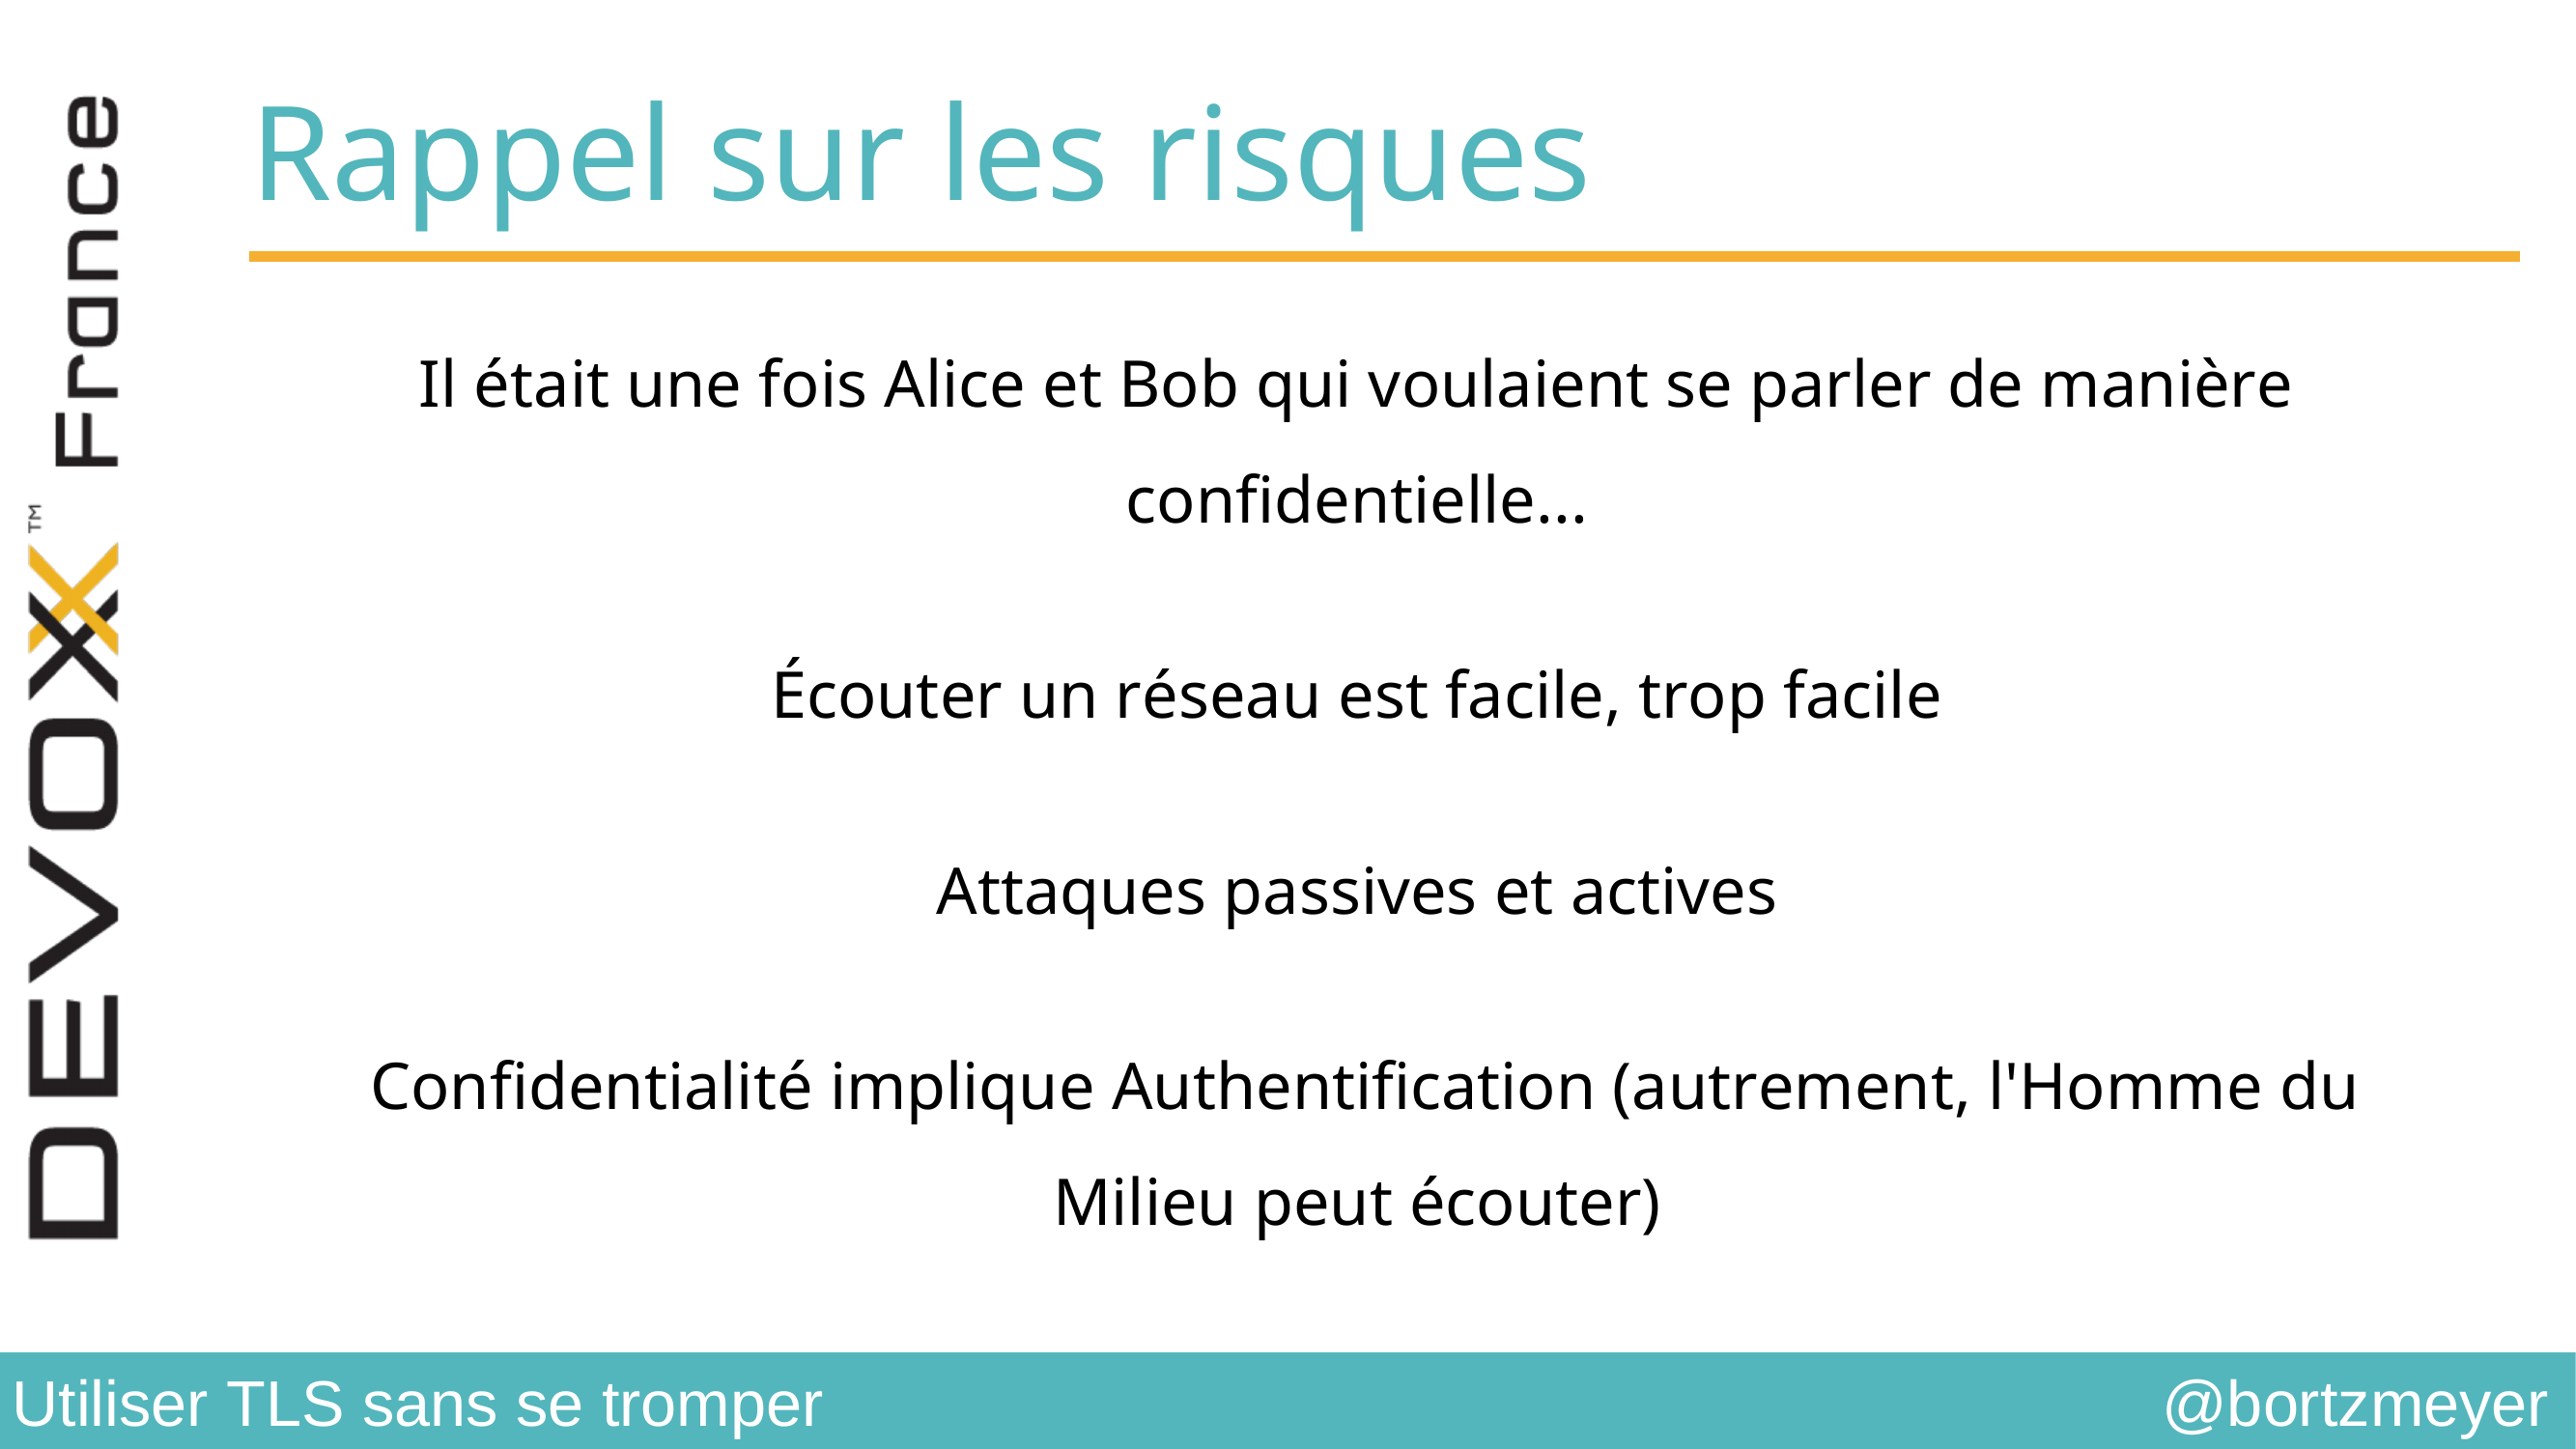

Rappel sur les risques
Il était une fois Alice et Bob qui voulaient se parler de manière confidentielle...
Écouter un réseau est facile, trop facile
Attaques passives et actives
 Confidentialité implique Authentification (autrement, l'Homme du Milieu peut écouter)